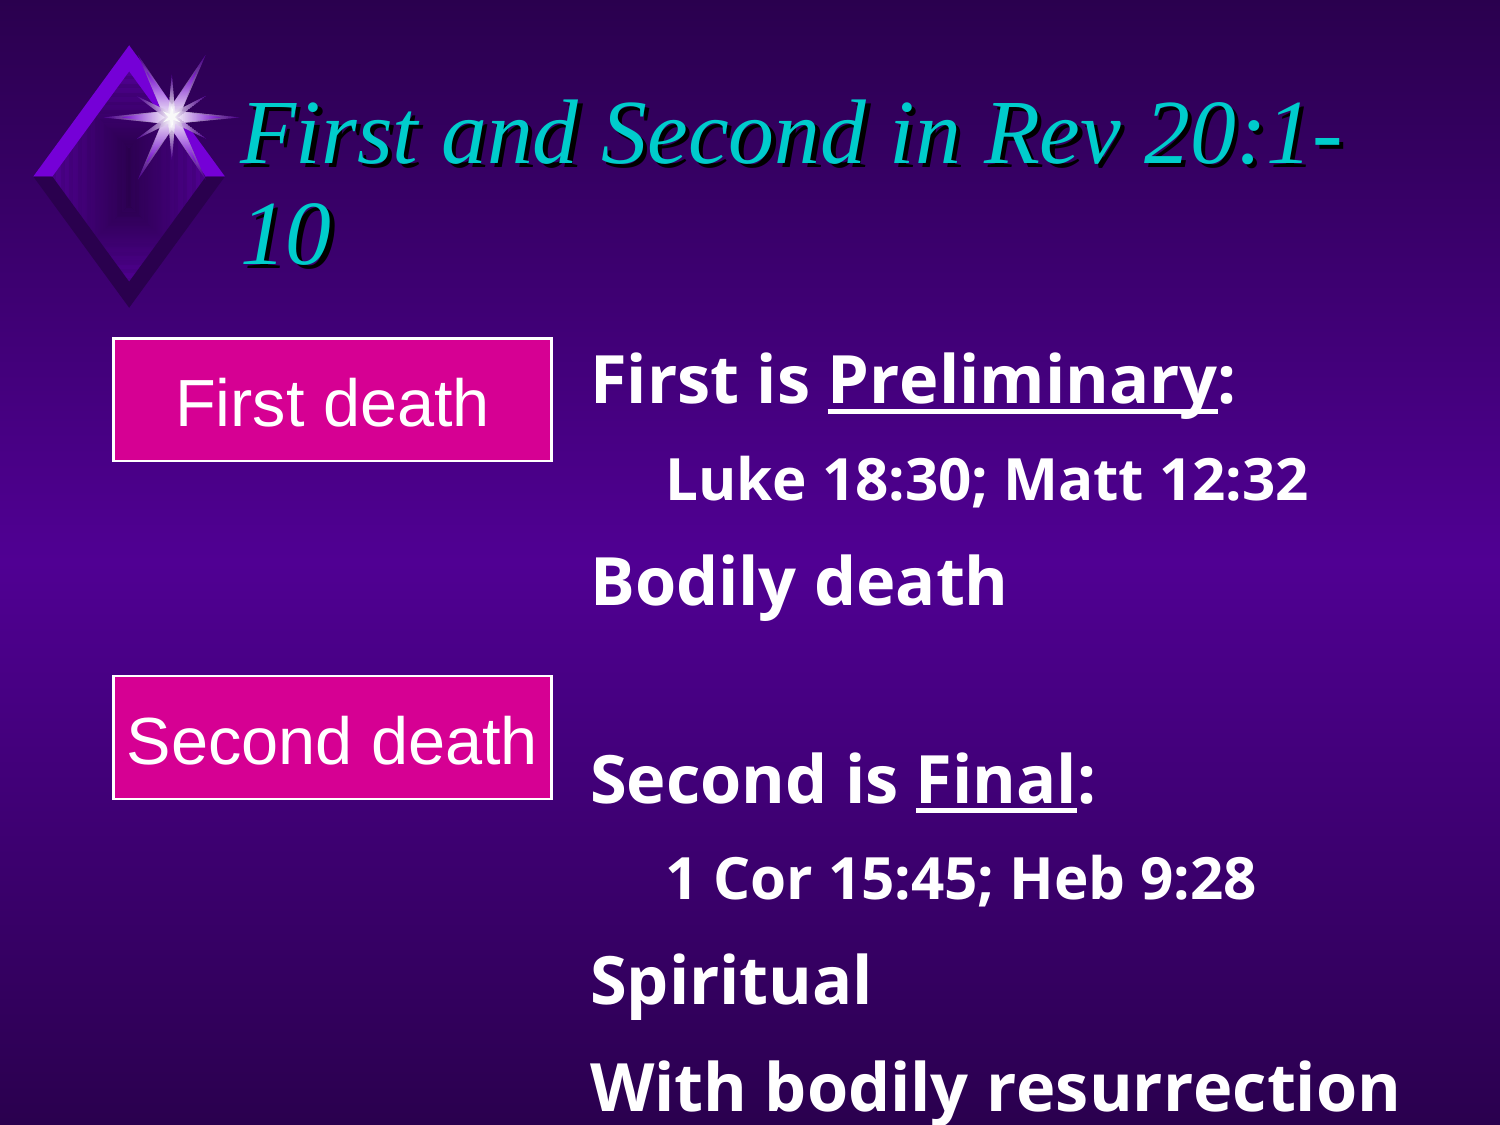

# First and Second in Rev 20:1-10
First is Preliminary:
Luke 18:30; Matt 12:32
Bodily death
Second is Final:
1 Cor 15:45; Heb 9:28
Spiritual
With bodily resurrection
First death
Second death